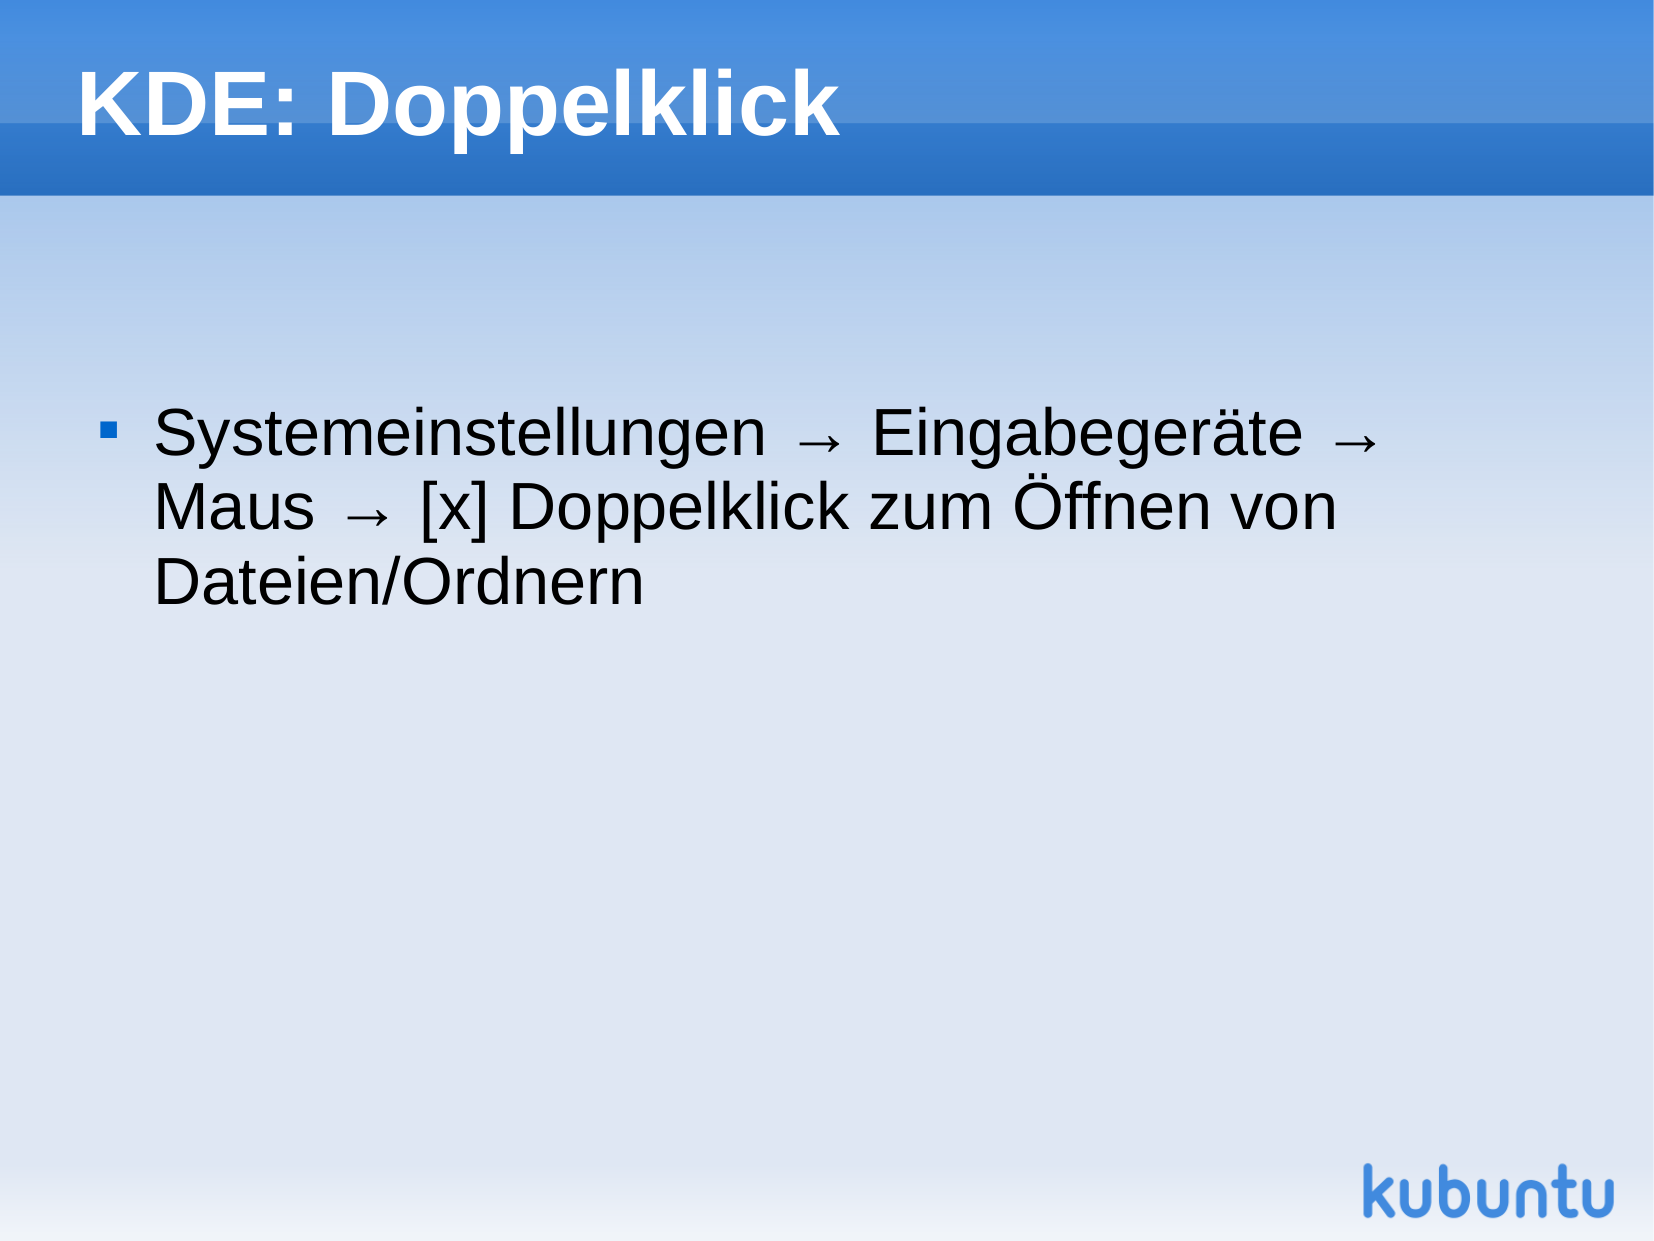

# KDE: Doppelklick
Systemeinstellungen → Eingabegeräte → Maus → [x] Doppelklick zum Öffnen von Dateien/Ordnern